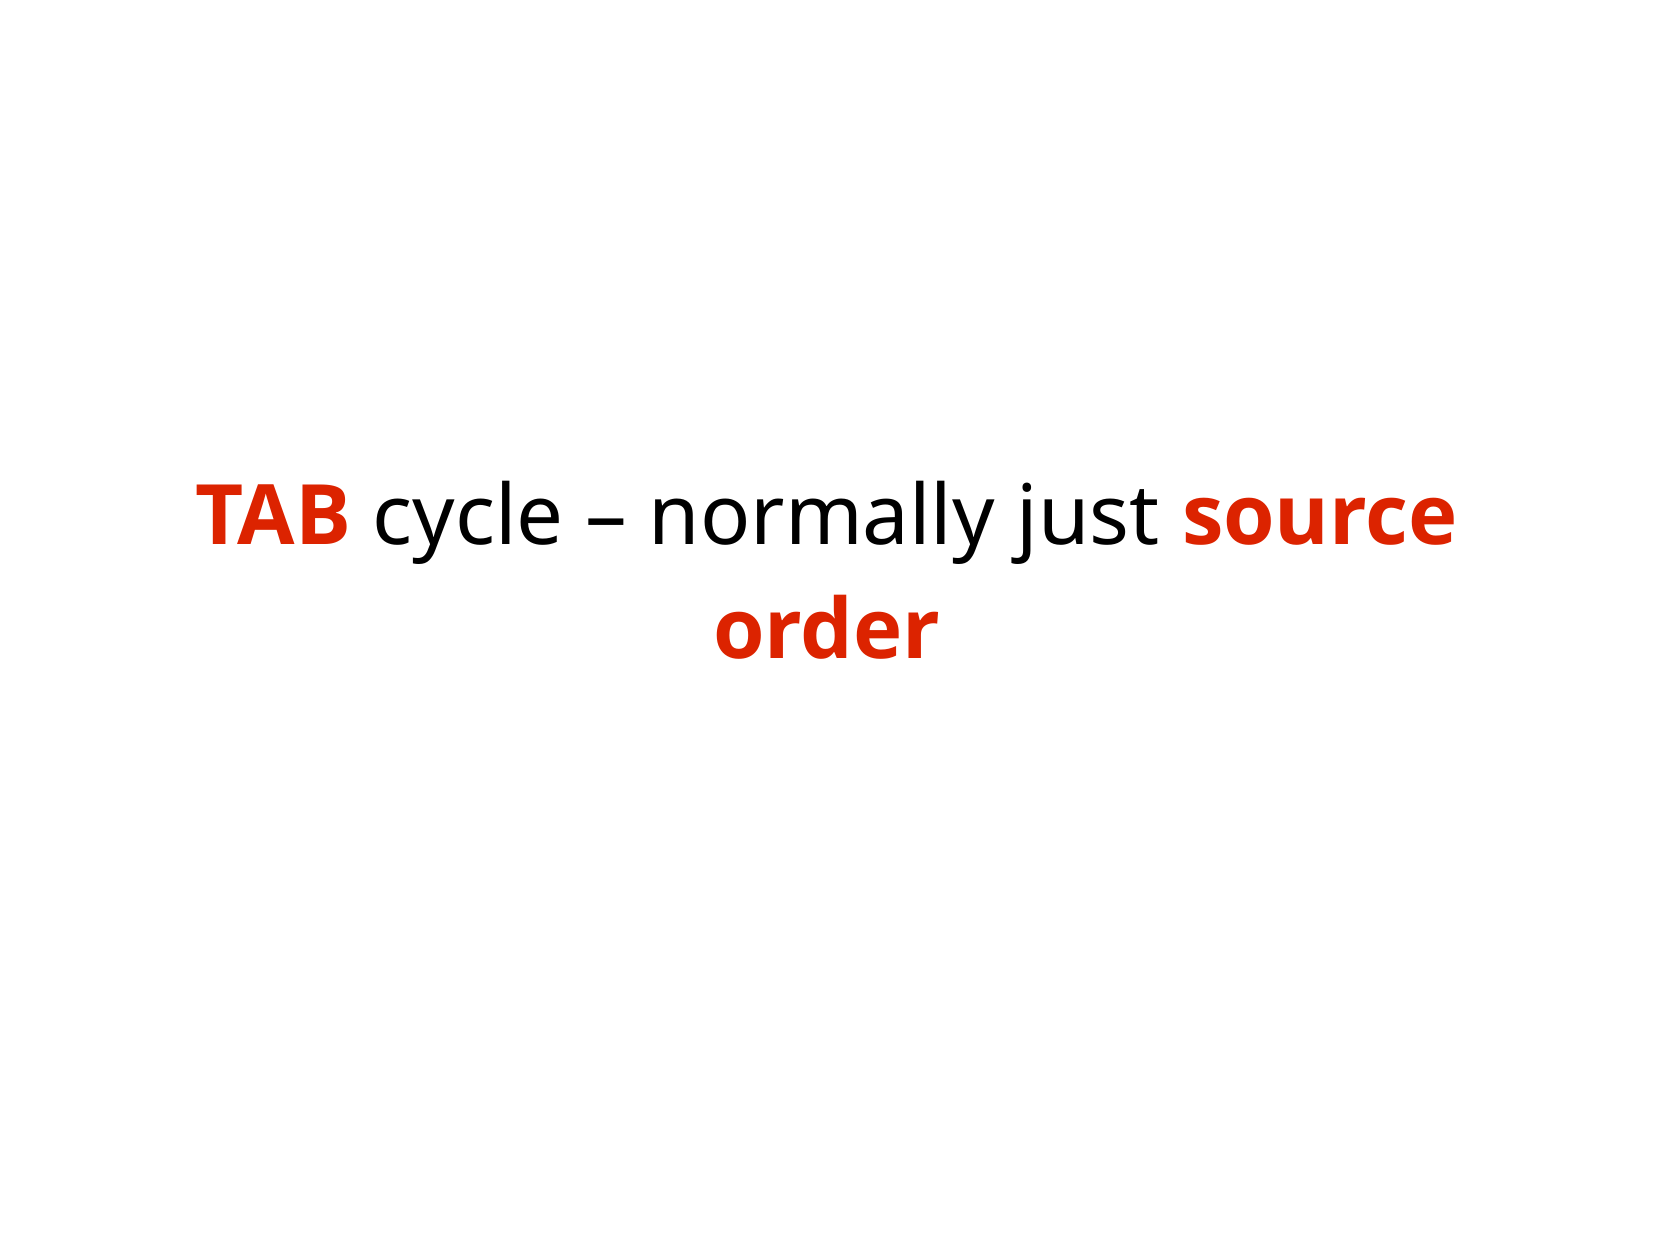

# TAB cycle – normally just source order